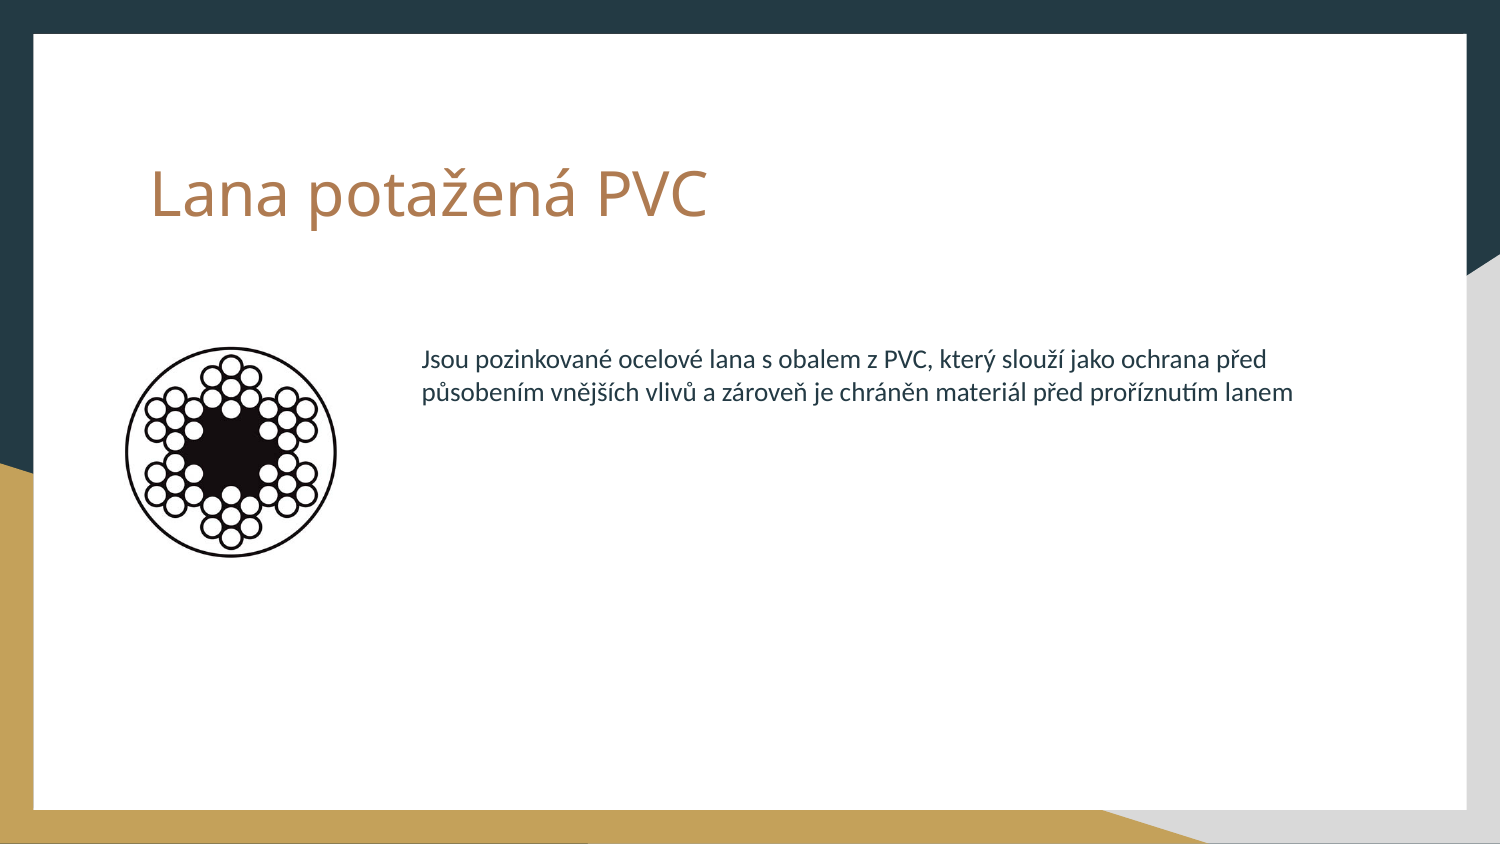

# Lana potažená PVC
Jsou pozinkované ocelové lana s obalem z PVC, který slouží jako ochrana před působením vnějších vlivů a zároveň je chráněn materiál před proříznutím lanem